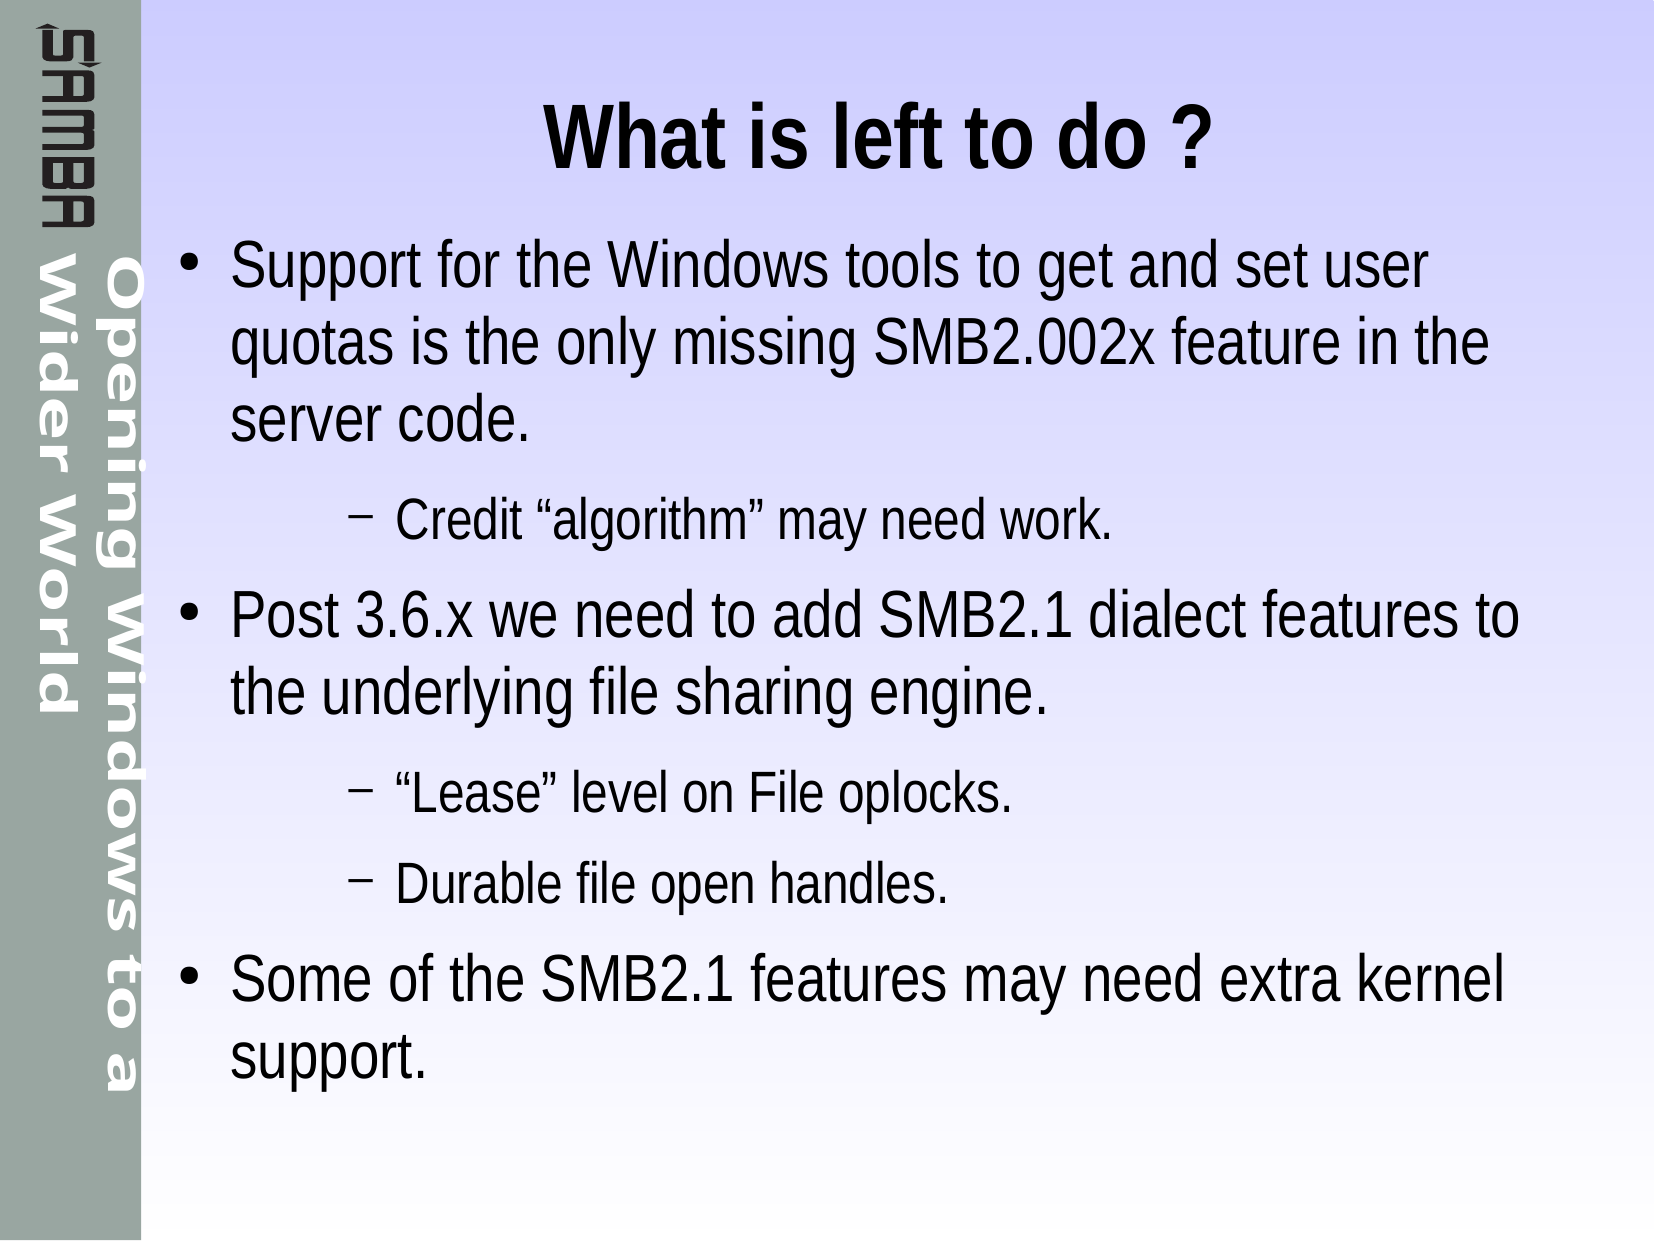

# What is left to do ?
Support for the Windows tools to get and set user quotas is the only missing SMB2.002x feature in the server code.
Credit “algorithm” may need work.
Post 3.6.x we need to add SMB2.1 dialect features to the underlying file sharing engine.
“Lease” level on File oplocks.
Durable file open handles.
Some of the SMB2.1 features may need extra kernel support.